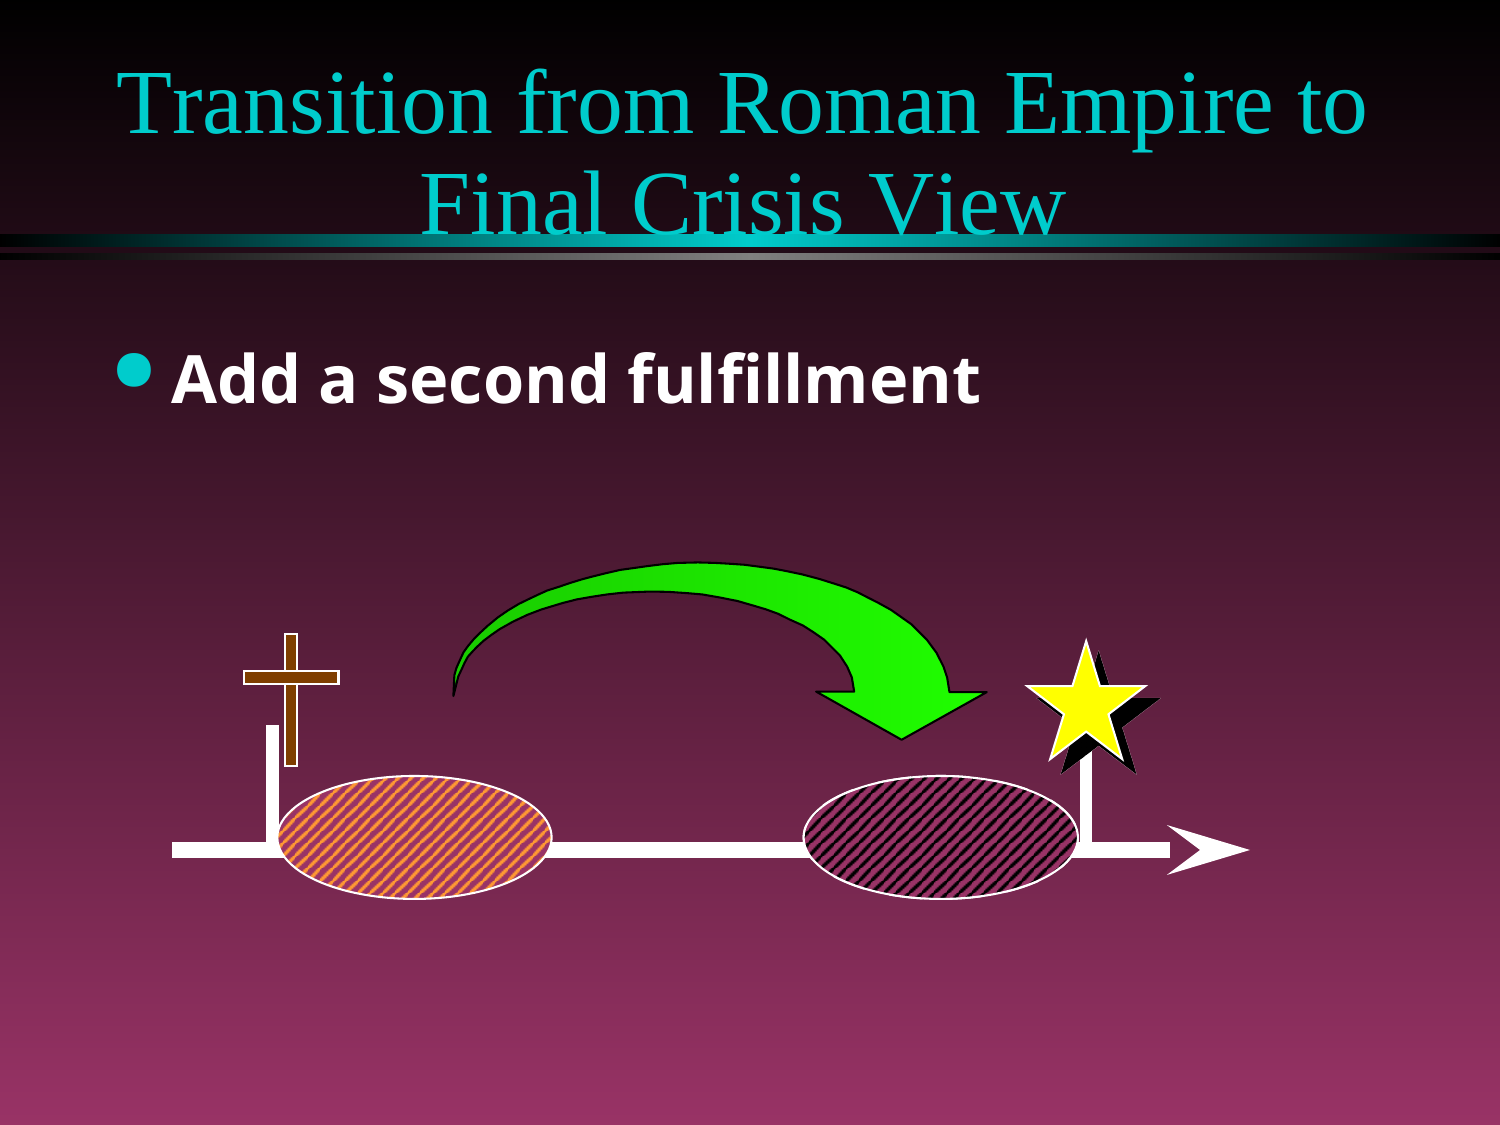

# Transition from Roman Empire to Final Crisis View
Add a second fulfillment